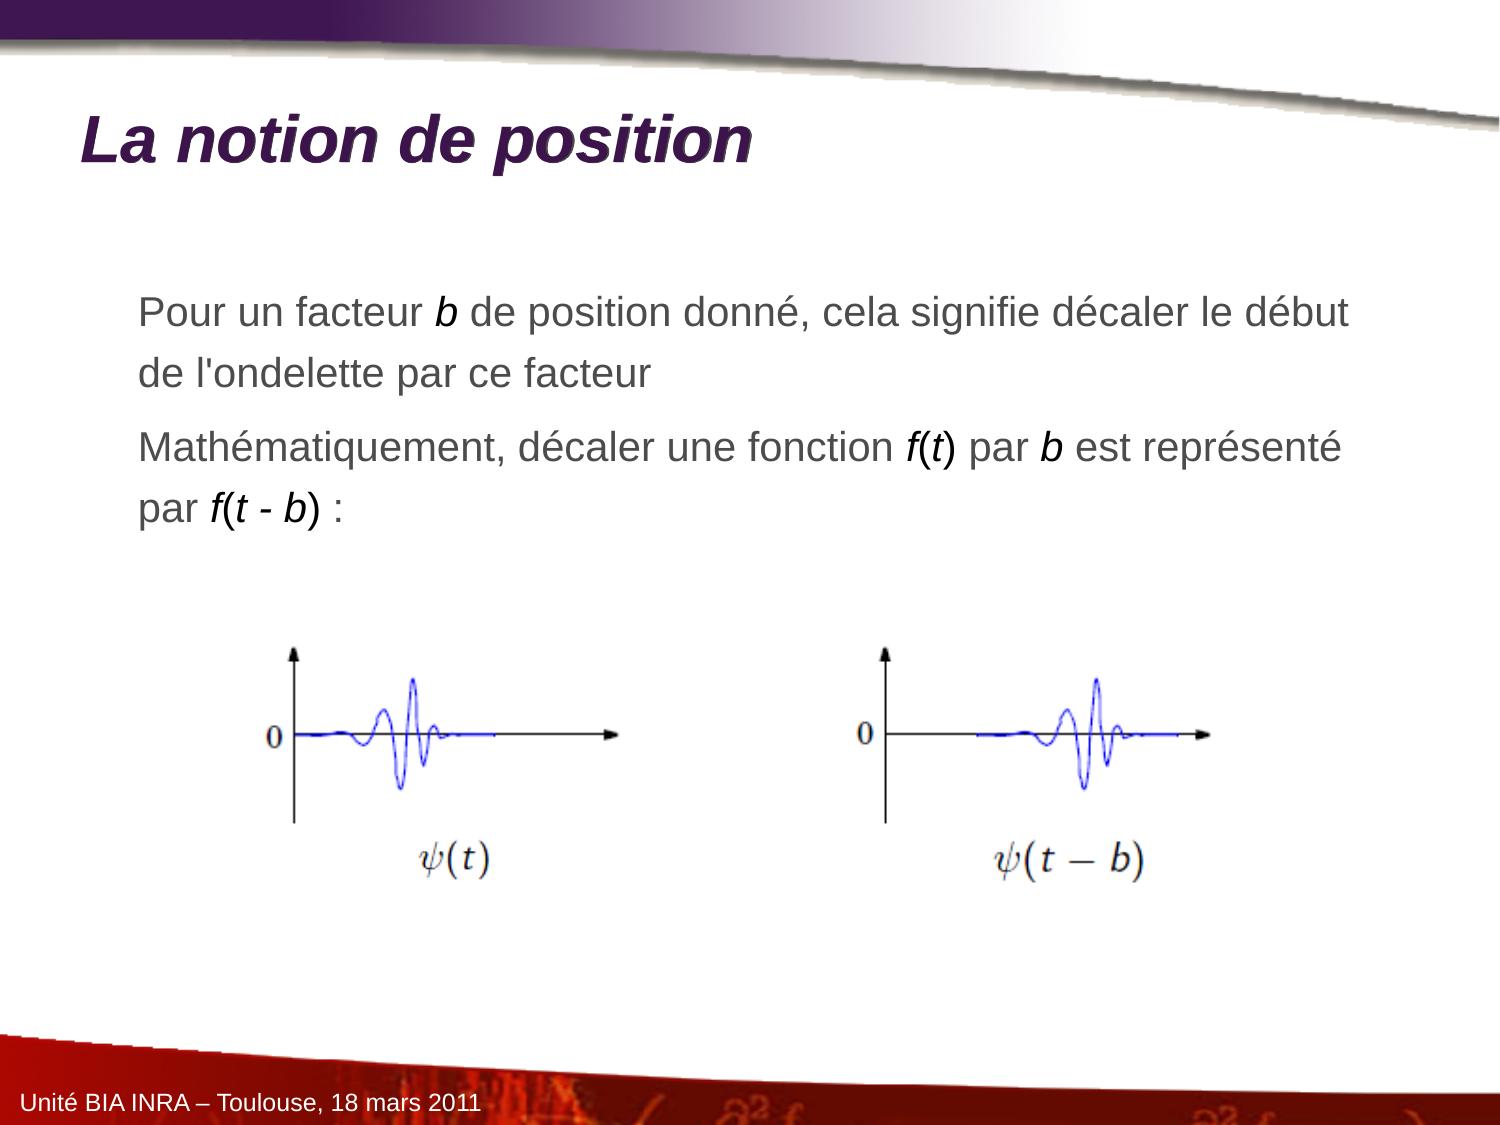

La notion de position
# Pour un facteur b de position donné, cela signifie décaler le début de l'ondelette par ce facteur
Mathématiquement, décaler une fonction f(t) par b est représenté par f(t - b) :